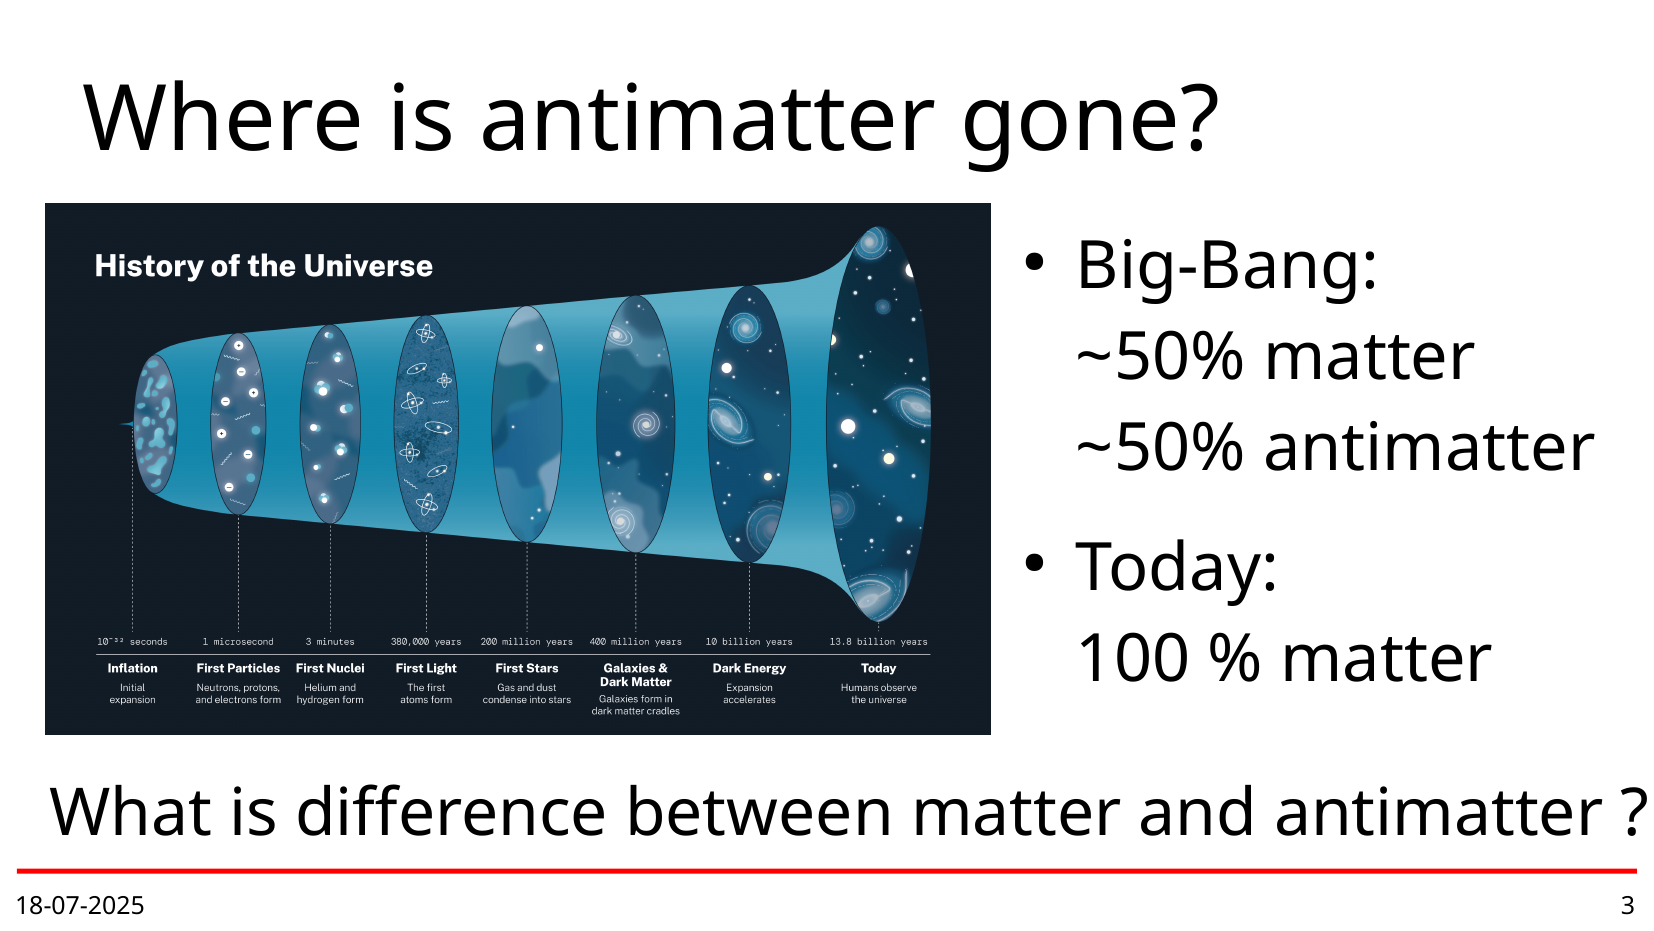

# Where is antimatter gone?
Big-Bang:
~50% matter
~50% antimatter
Today:
100 % matter
What is difference between matter and antimatter ?
18-07-2025
3